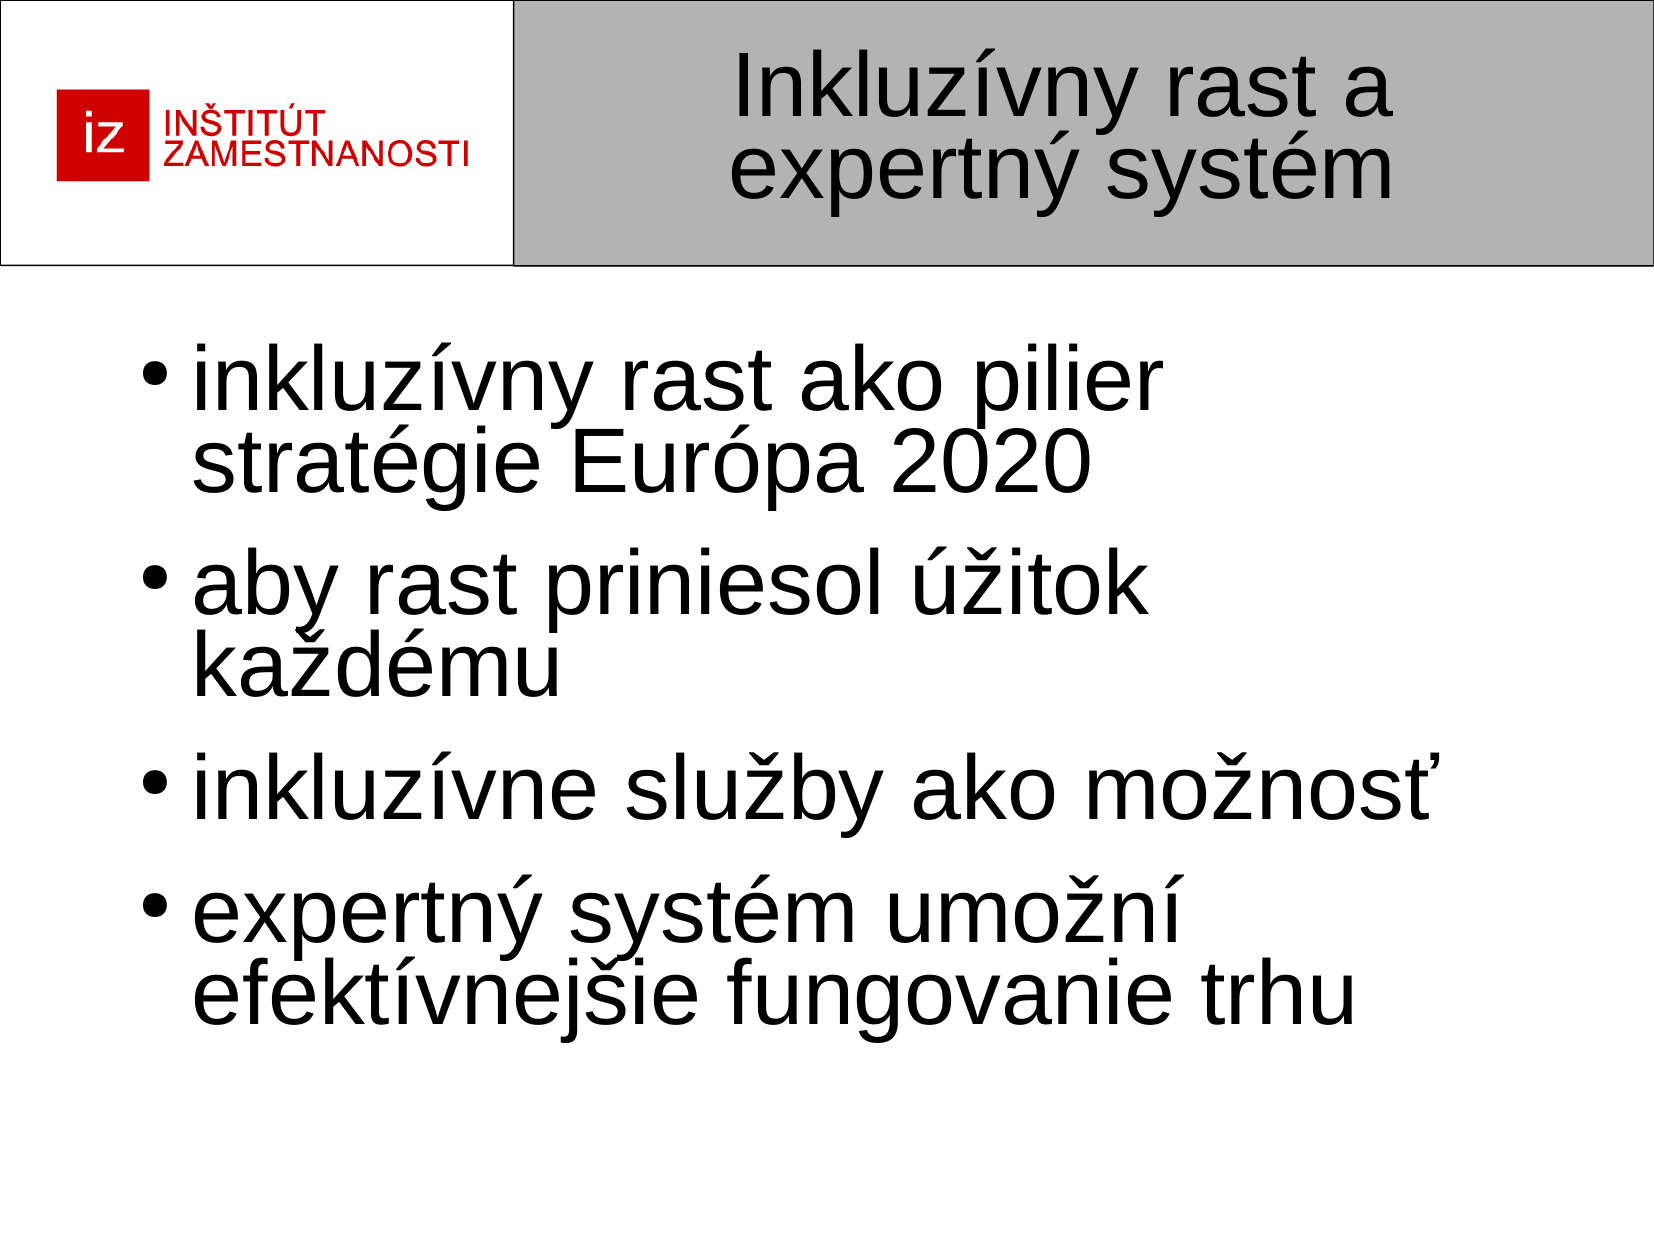

# Inkluzívny rast a expertný systém
inkluzívny rast ako pilier stratégie Európa 2020
aby rast priniesol úžitok každému
inkluzívne služby ako možnosť
expertný systém umožní efektívnejšie fungovanie trhu